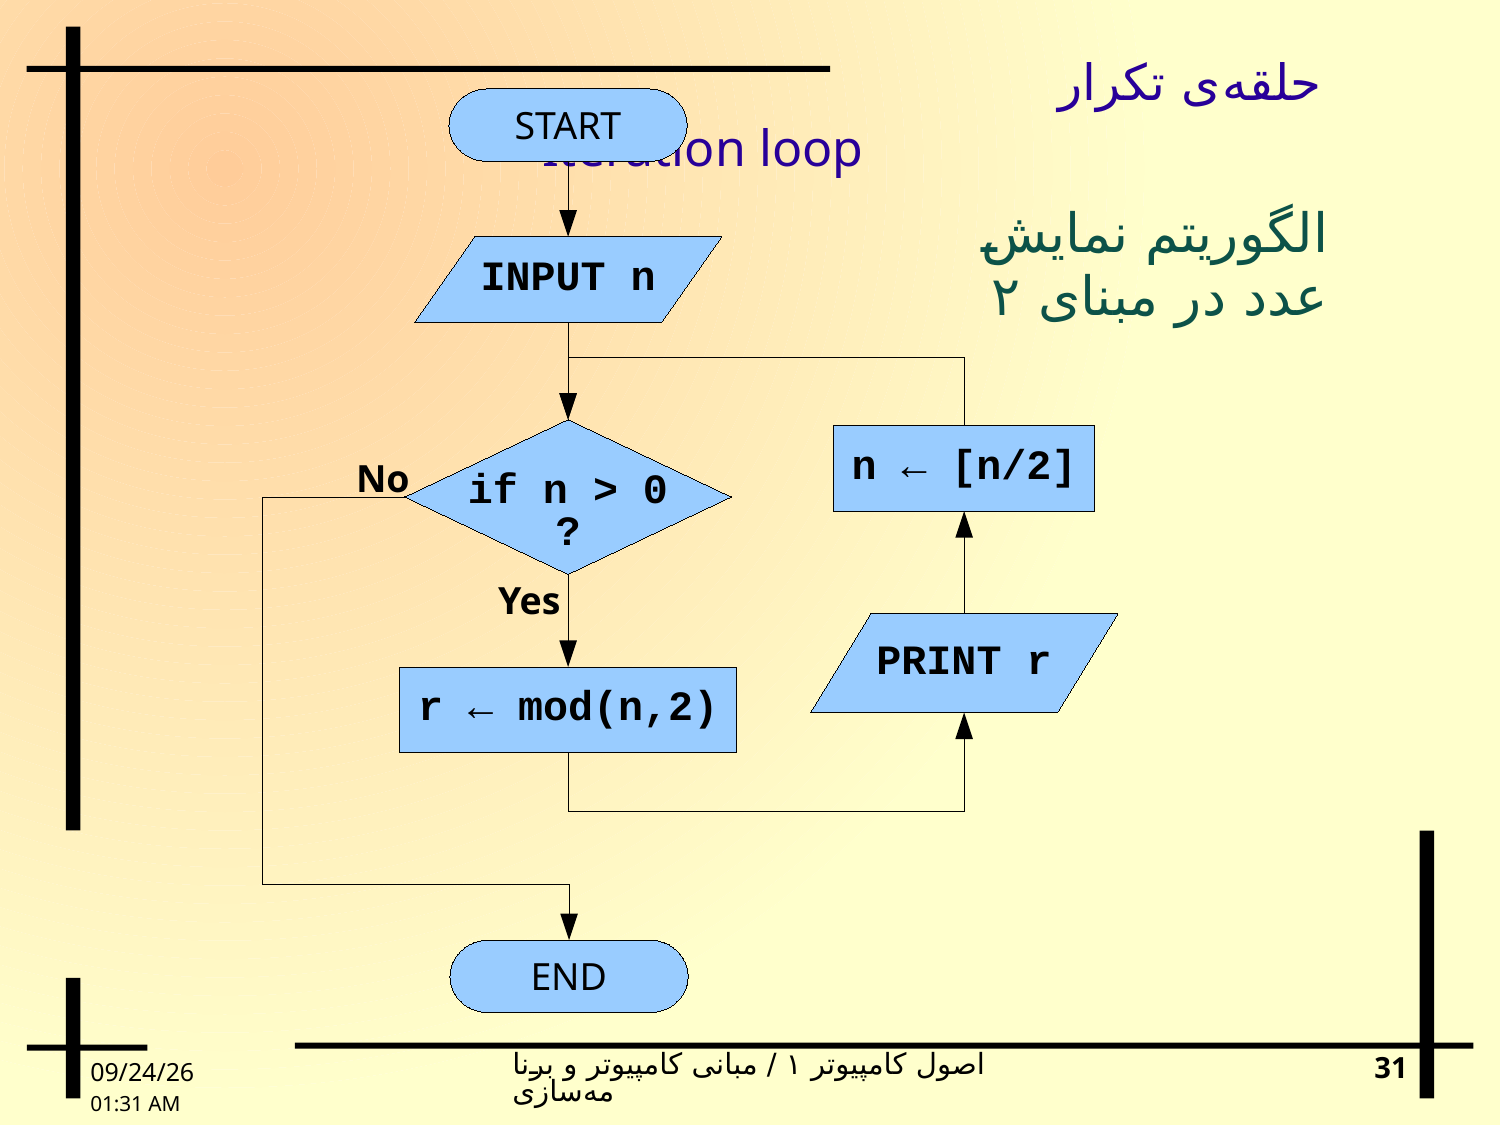

# حلقه‌ی تکرار Iteration loop
START
الگوریتم نمایش عدد در مبنای ۲
INPUT n
if n > 0
?
n ← [n/2]
No
Yes
PRINT r
r ← mod(n,2)
END
اصول کامپیوتر ۱ / مبانی کامپیوتر و برنامه‌سازی
31